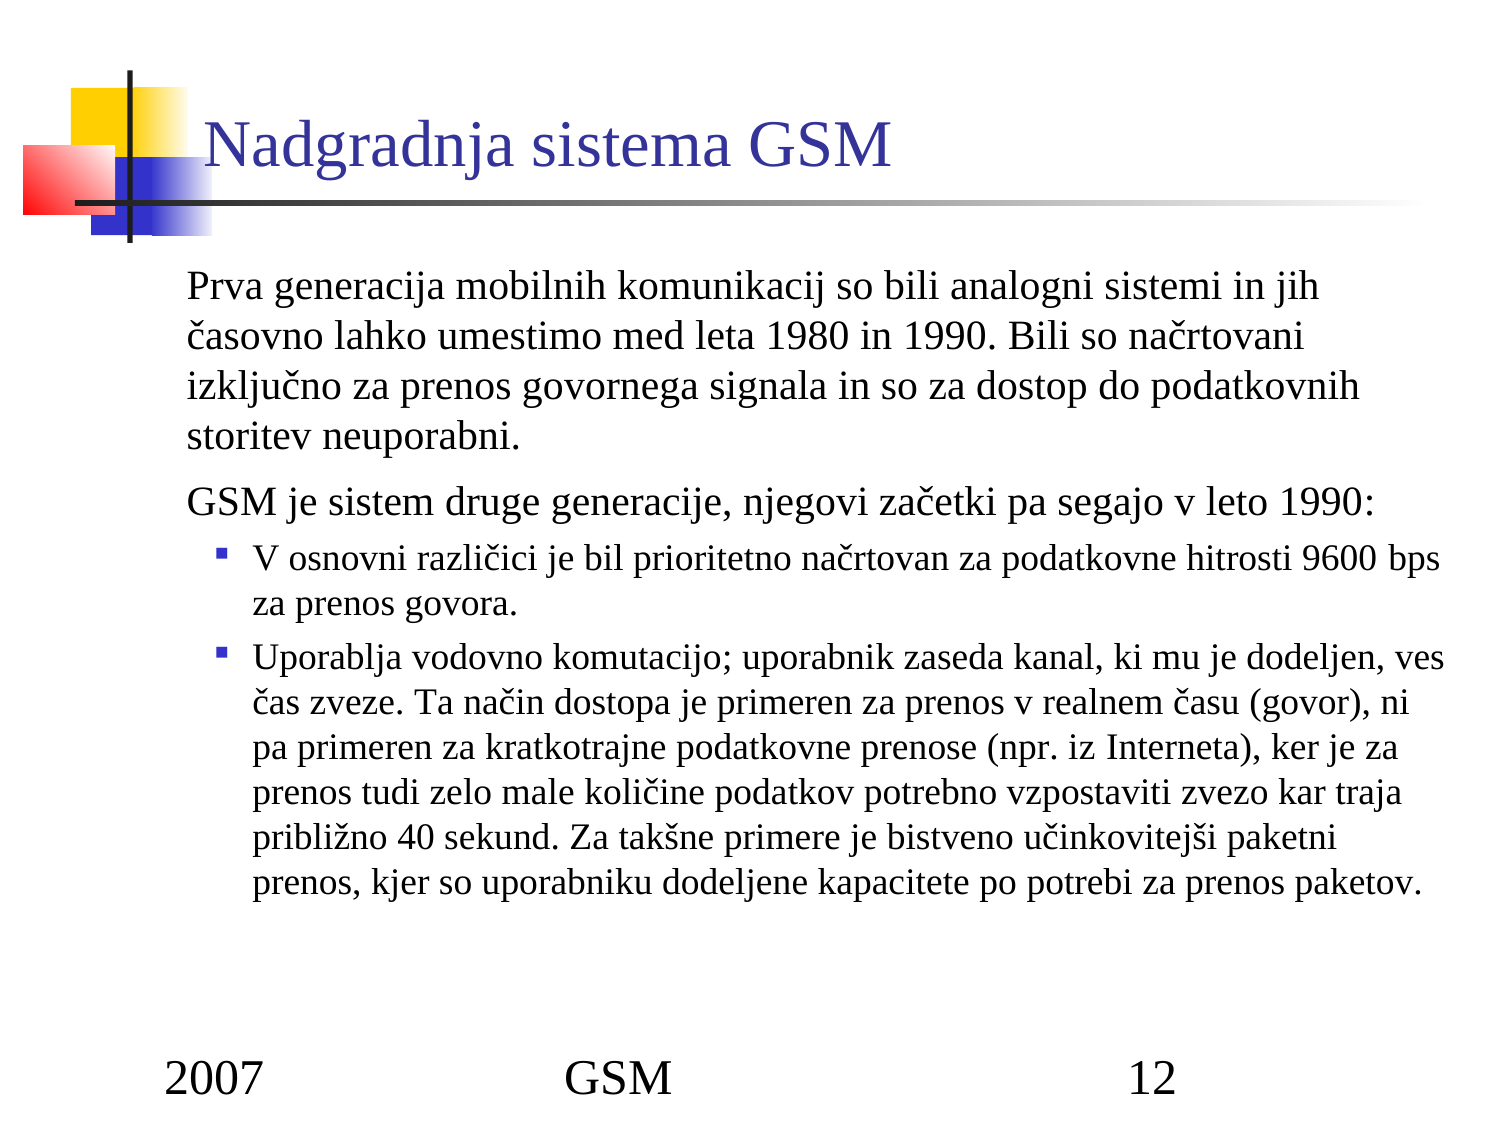

# Nadgradnja sistema GSM
	Prva generacija mobilnih komunikacij so bili analogni sistemi in jih časovno lahko umestimo med leta 1980 in 1990. Bili so načrtovani izključno za prenos govornega signala in so za dostop do podatkovnih storitev neuporabni.
	GSM je sistem druge generacije, njegovi začetki pa segajo v leto 1990:
V osnovni različici je bil prioritetno načrtovan za podatkovne hitrosti 9600 bps za prenos govora.
Uporablja vodovno komutacijo; uporabnik zaseda kanal, ki mu je dodeljen, ves čas zveze. Ta način dostopa je primeren za prenos v realnem času (govor), ni pa primeren za kratkotrajne podatkovne prenose (npr. iz Interneta), ker je za prenos tudi zelo male količine podatkov potrebno vzpostaviti zvezo kar traja približno 40 sekund. Za takšne primere je bistveno učinkovitejši paketni prenos, kjer so uporabniku dodeljene kapacitete po potrebi za prenos paketov.
2007
GSM
12